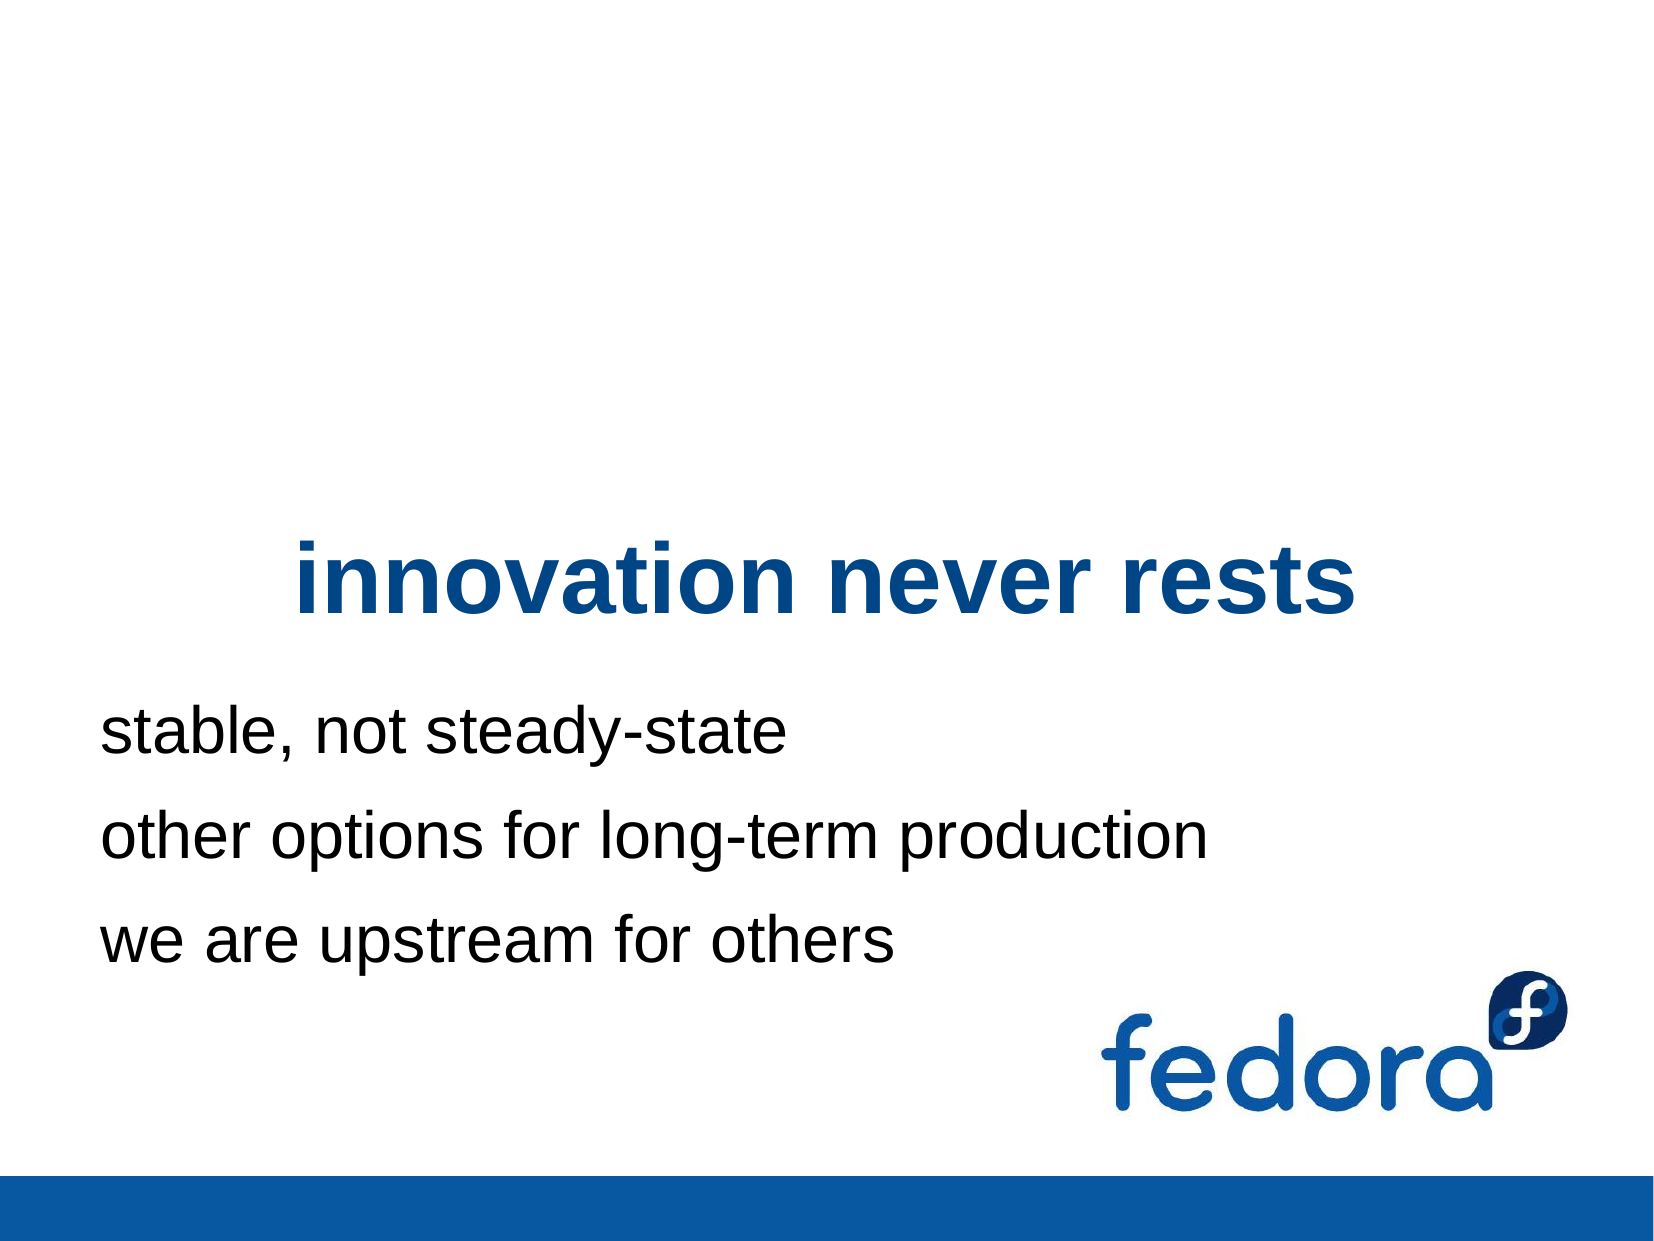

# innovation never rests
stable, not steady-state
other options for long-term production
we are upstream for others